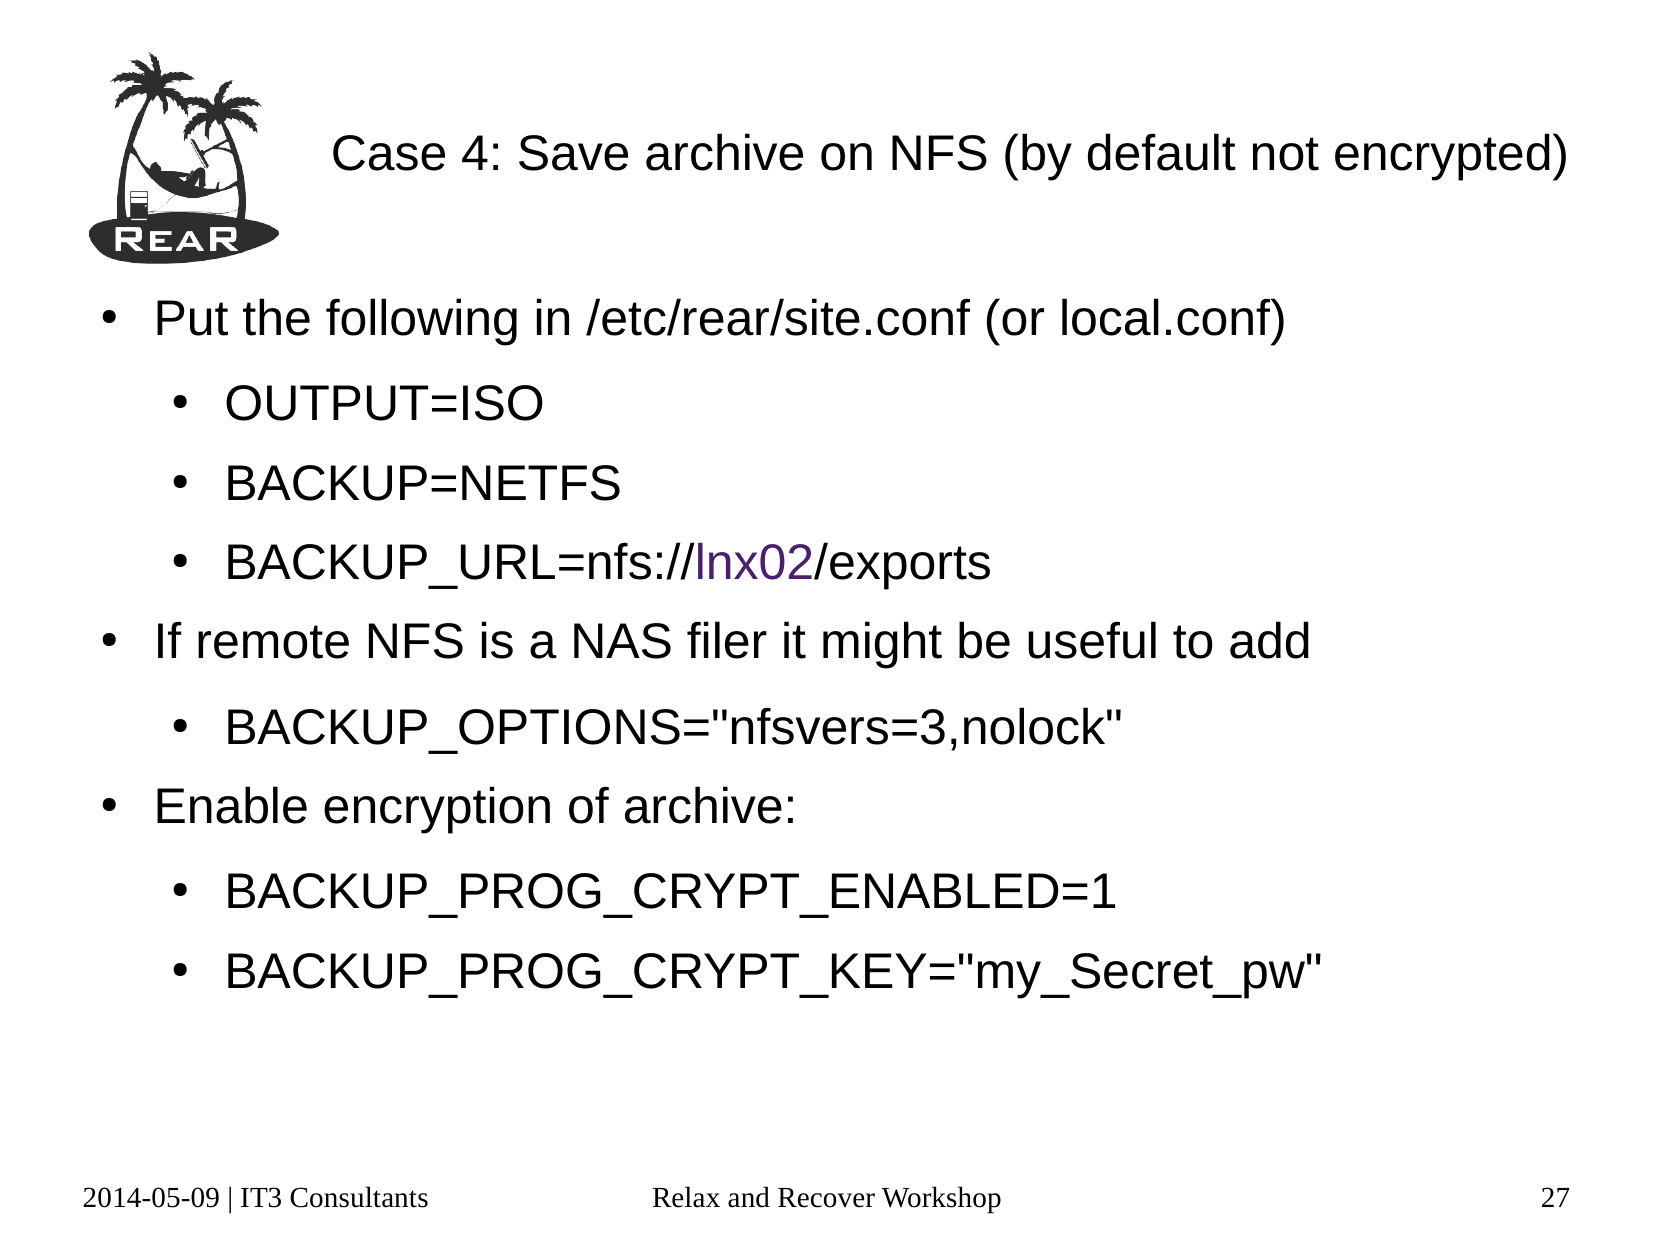

# Case 4: Save archive on NFS (by default not encrypted)
Put the following in /etc/rear/site.conf (or local.conf)
OUTPUT=ISO
BACKUP=NETFS
BACKUP_URL=nfs://lnx02/exports
If remote NFS is a NAS filer it might be useful to add
BACKUP_OPTIONS="nfsvers=3,nolock"
Enable encryption of archive:
BACKUP_PROG_CRYPT_ENABLED=1
BACKUP_PROG_CRYPT_KEY="my_Secret_pw"
2014-05-09 | IT3 Consultants
Relax and Recover Workshop
27